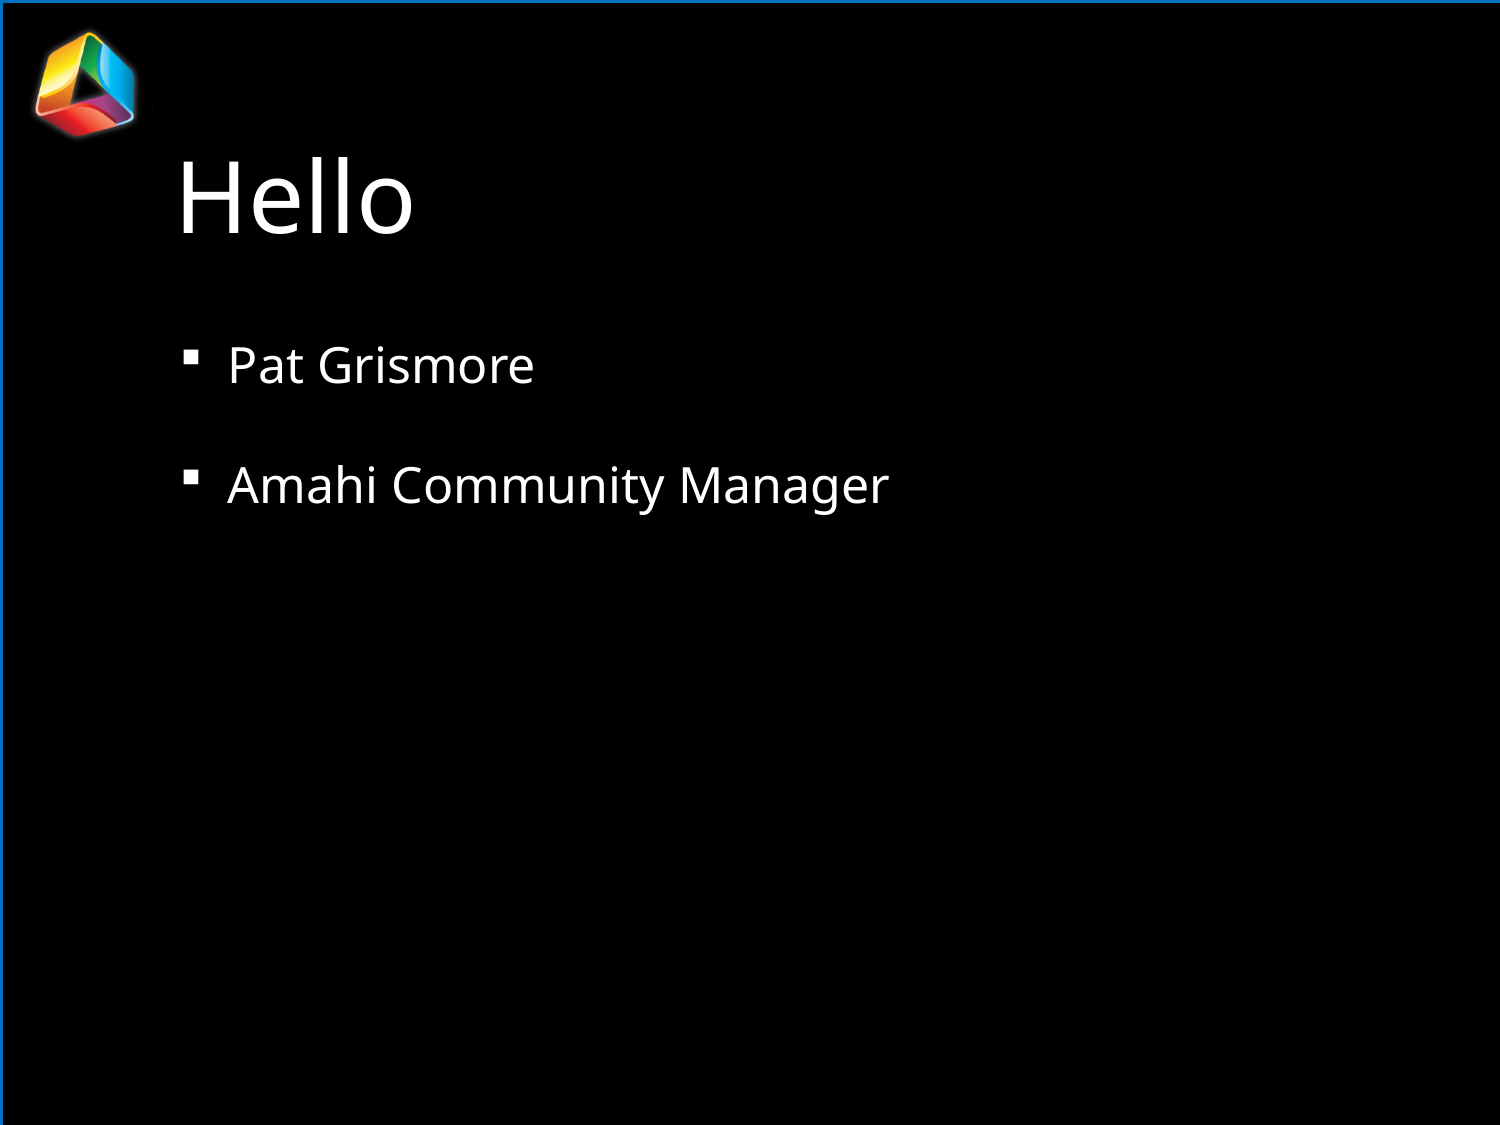

Hello
 Pat Grismore
 Amahi Community Manager
# Introductions